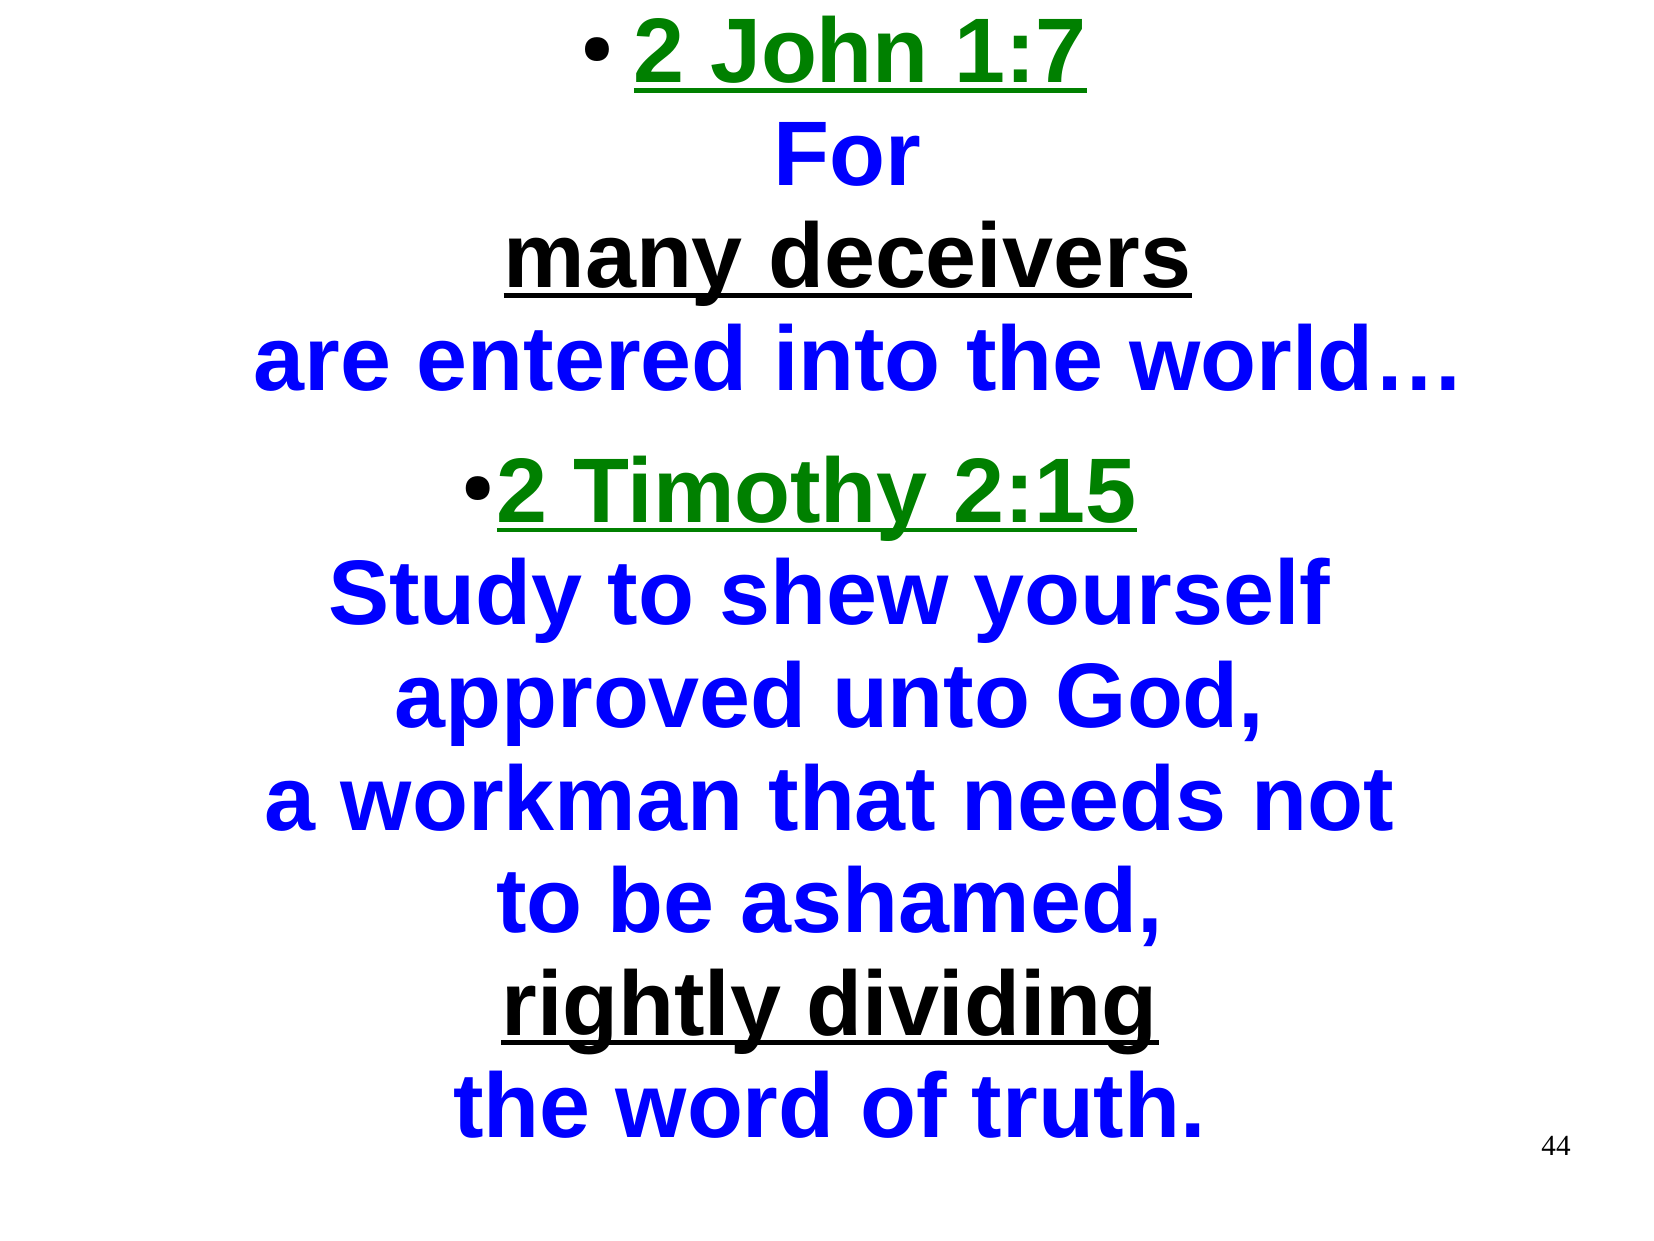

# 2 John 1:7 For many deceivers are entered into the world…
2 Timothy 2:15 
Study to shew yourself
approved unto God,
a workman that needs not
to be ashamed,
rightly dividing
the word of truth.
44